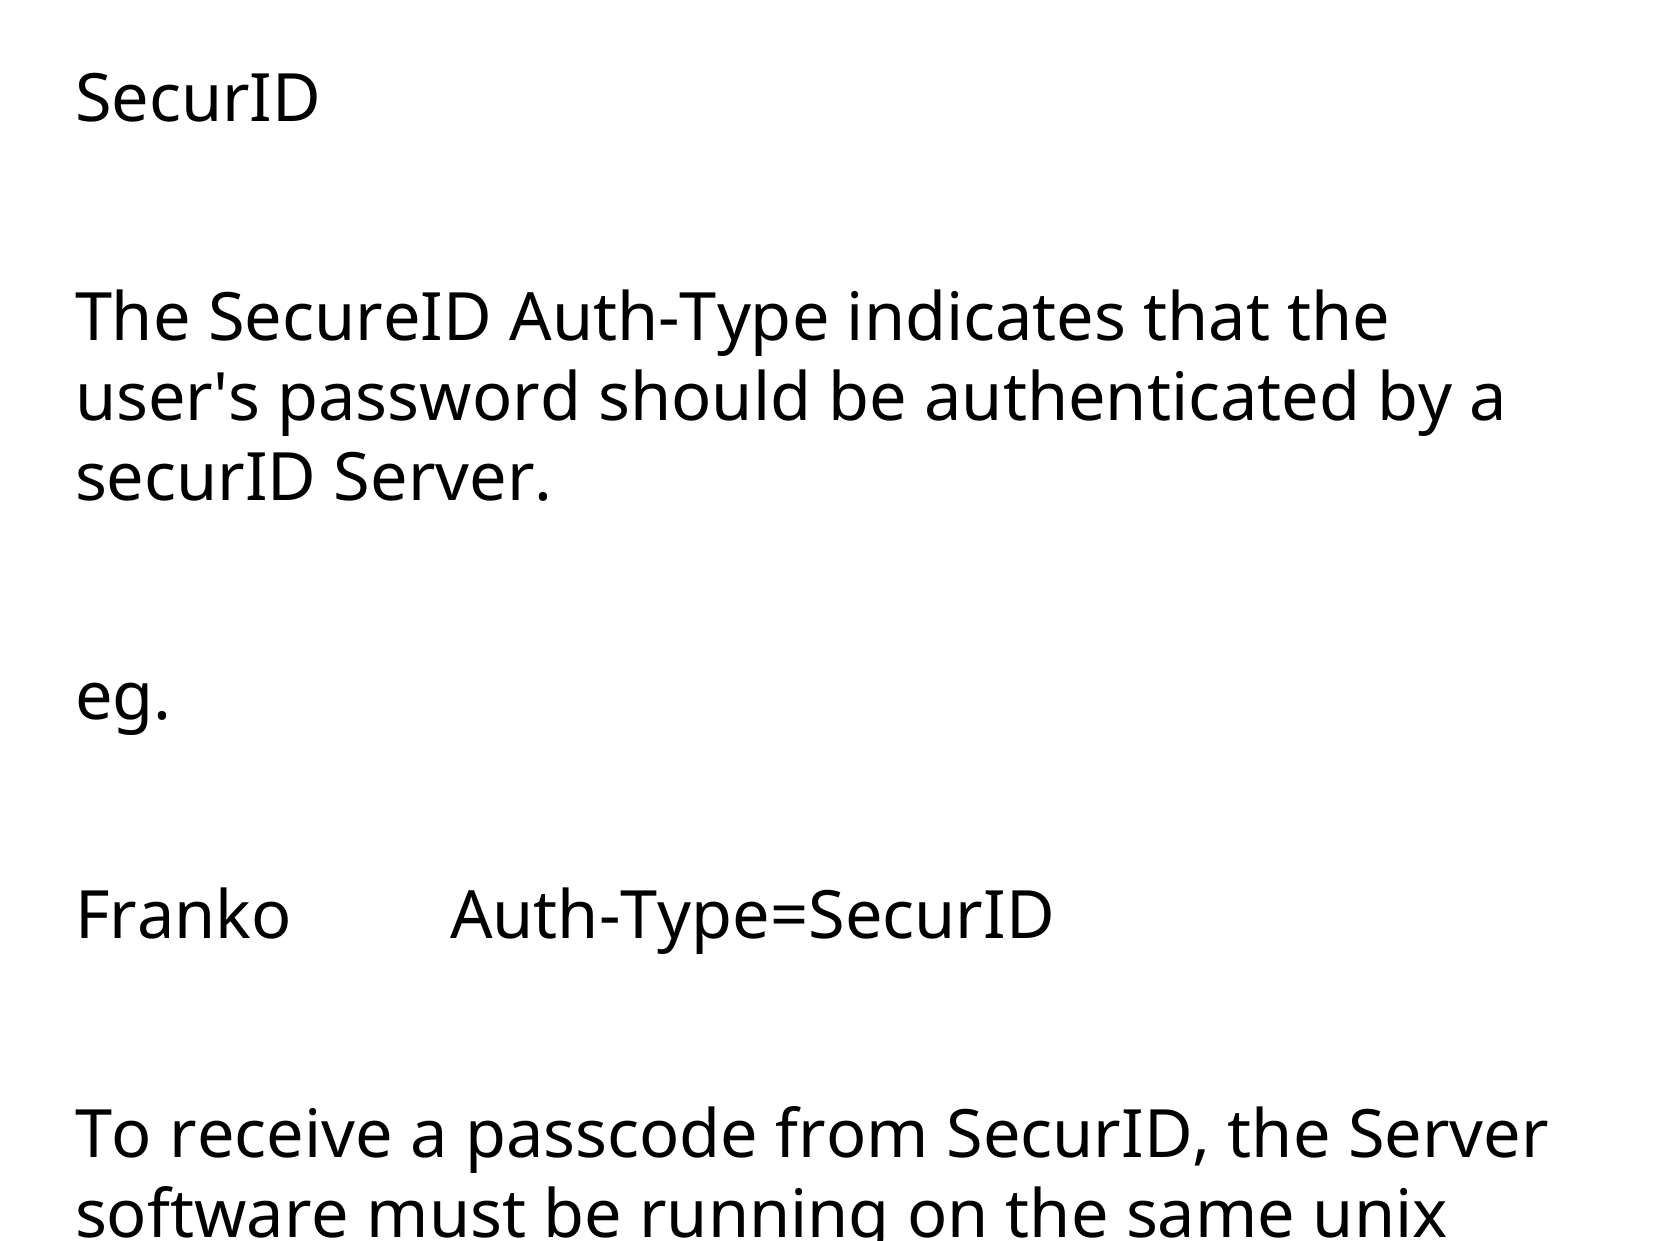

# SecurID
The SecureID Auth-Type indicates that the user's password should be authenticated by a securID Server.
eg.
Franko			Auth-Type=SecurID
To receive a passcode from SecurID, the Server software must be running on the same unix host as the radius server.